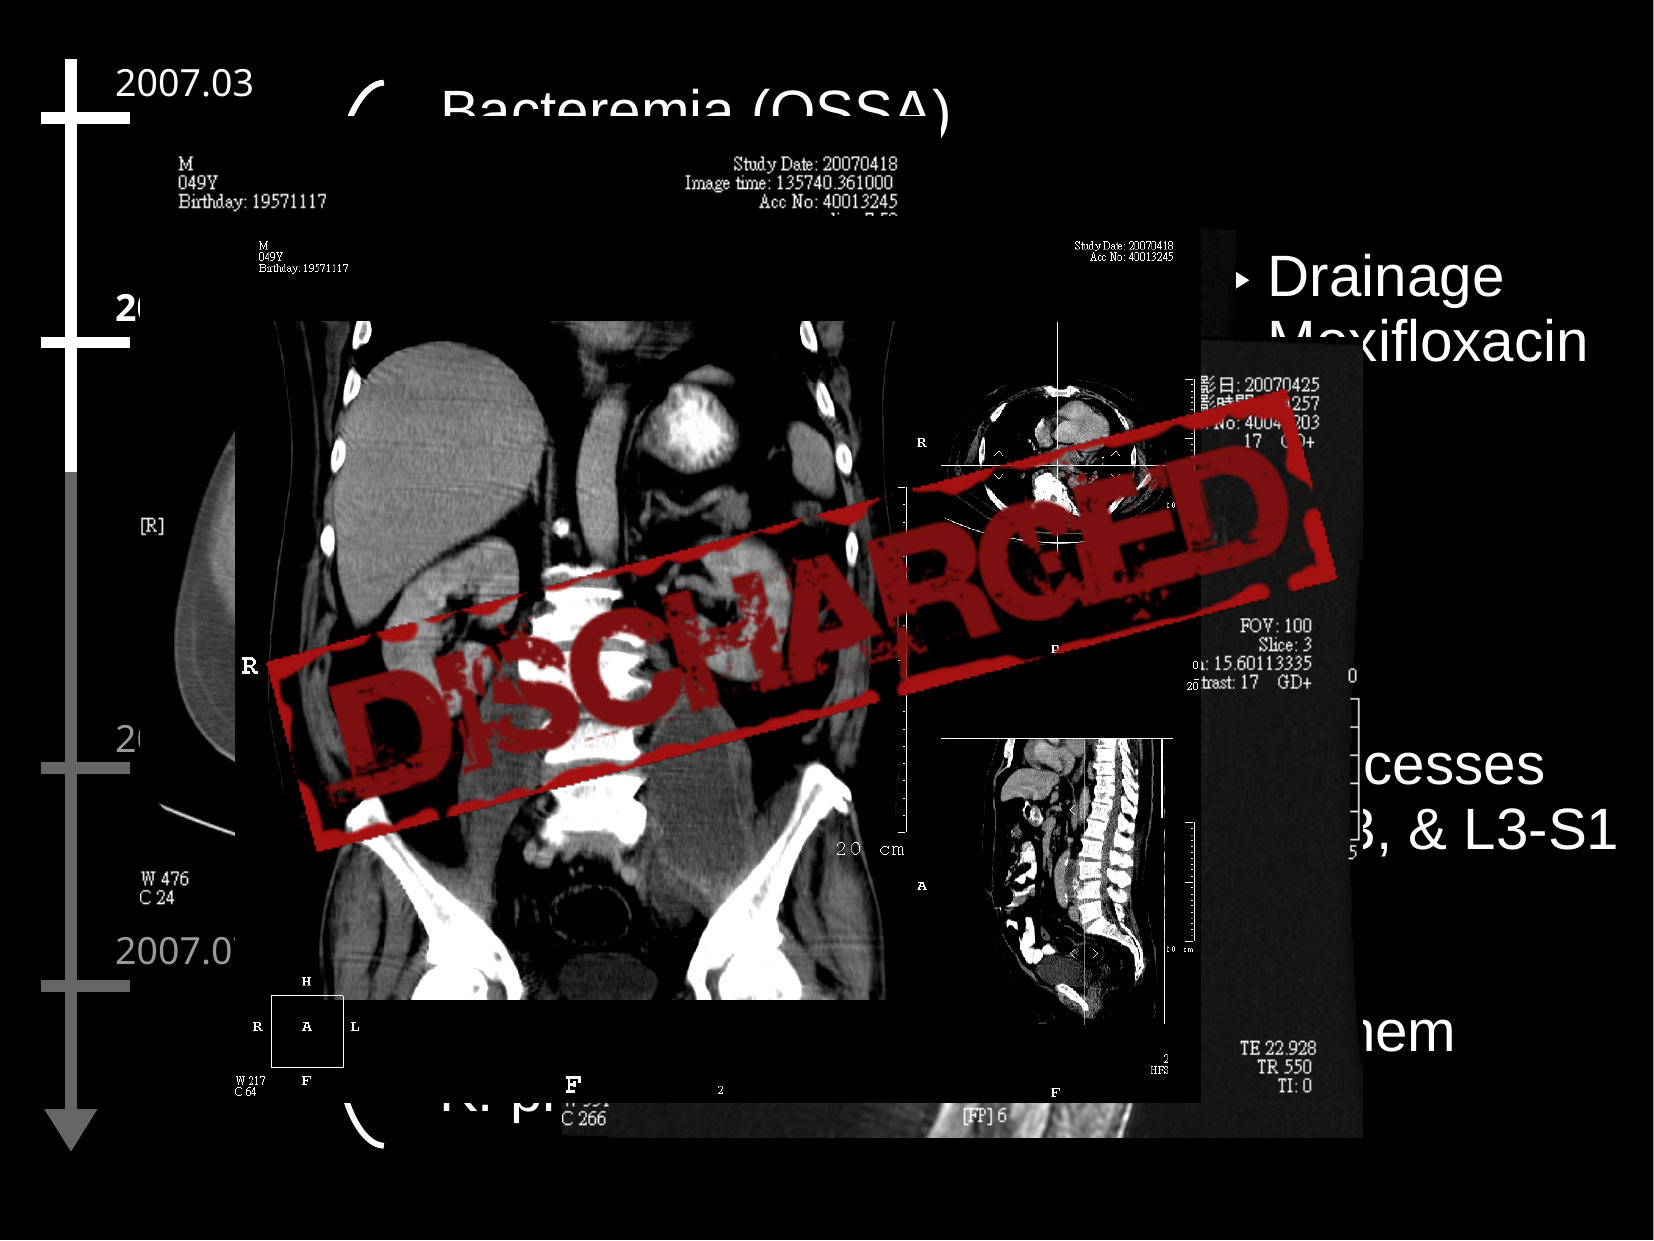

2007.03
Bacteremia (OSSA)
Echocardiography: (-)
Abdominal CT: abscesses
Drainage
Moxifloxacin
2007.04
Lower limbs weakness
Spine MRI
Epidural abscesses
T5-T8, L1-L3, & L3-S1
2007.06
Laminectomies
Culture:
K. pneumoniae, ESBL
2007.07
Ertapenem